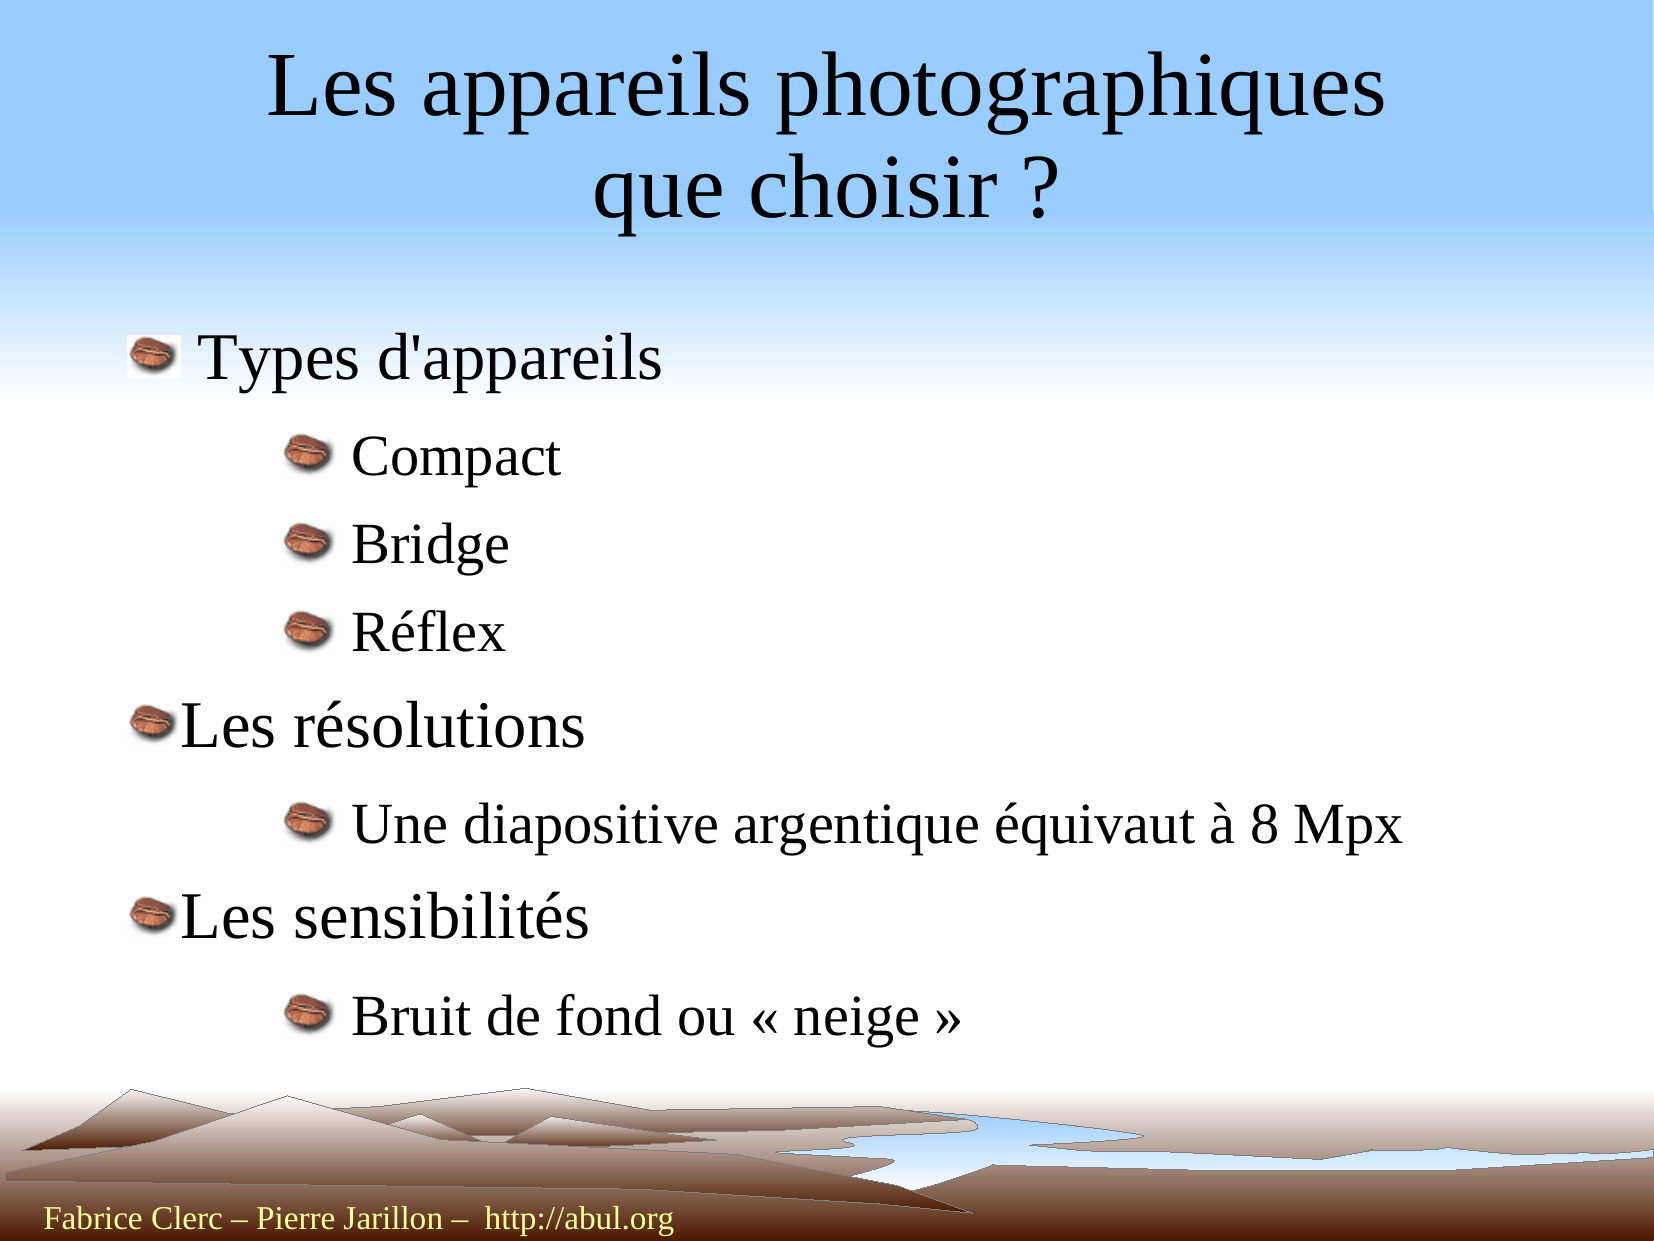

# Les appareils photographiques que choisir ?
 Types d'appareils
 Compact
 Bridge
 Réflex
Les résolutions
 Une diapositive argentique équivaut à 8 Mpx
Les sensibilités
 Bruit de fond ou « neige »